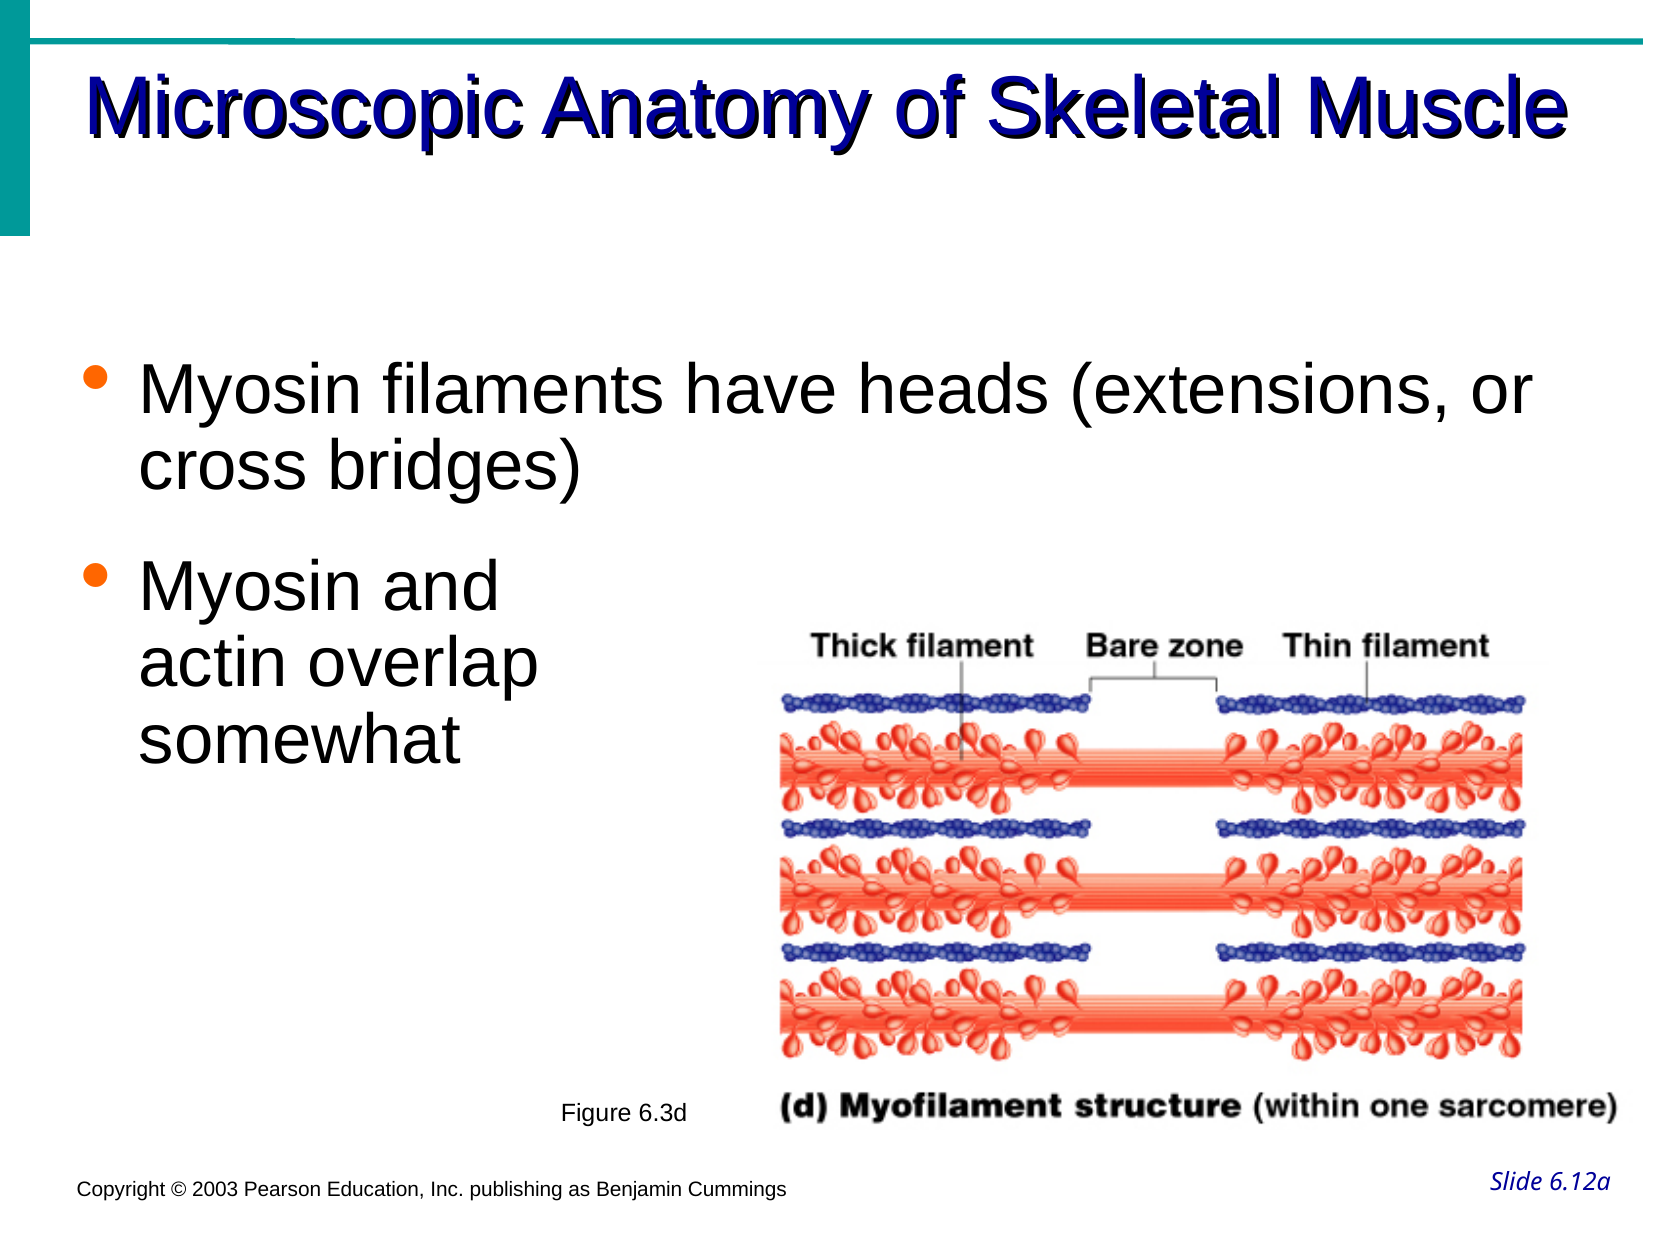

# Microscopic Anatomy of Skeletal Muscle
Myosin filaments have heads (extensions, or cross bridges)
Myosin and
actin overlap
somewhat
Figure 6.3d
Slide 6.12a
Copyright © 2003 Pearson Education, Inc. publishing as Benjamin Cummings